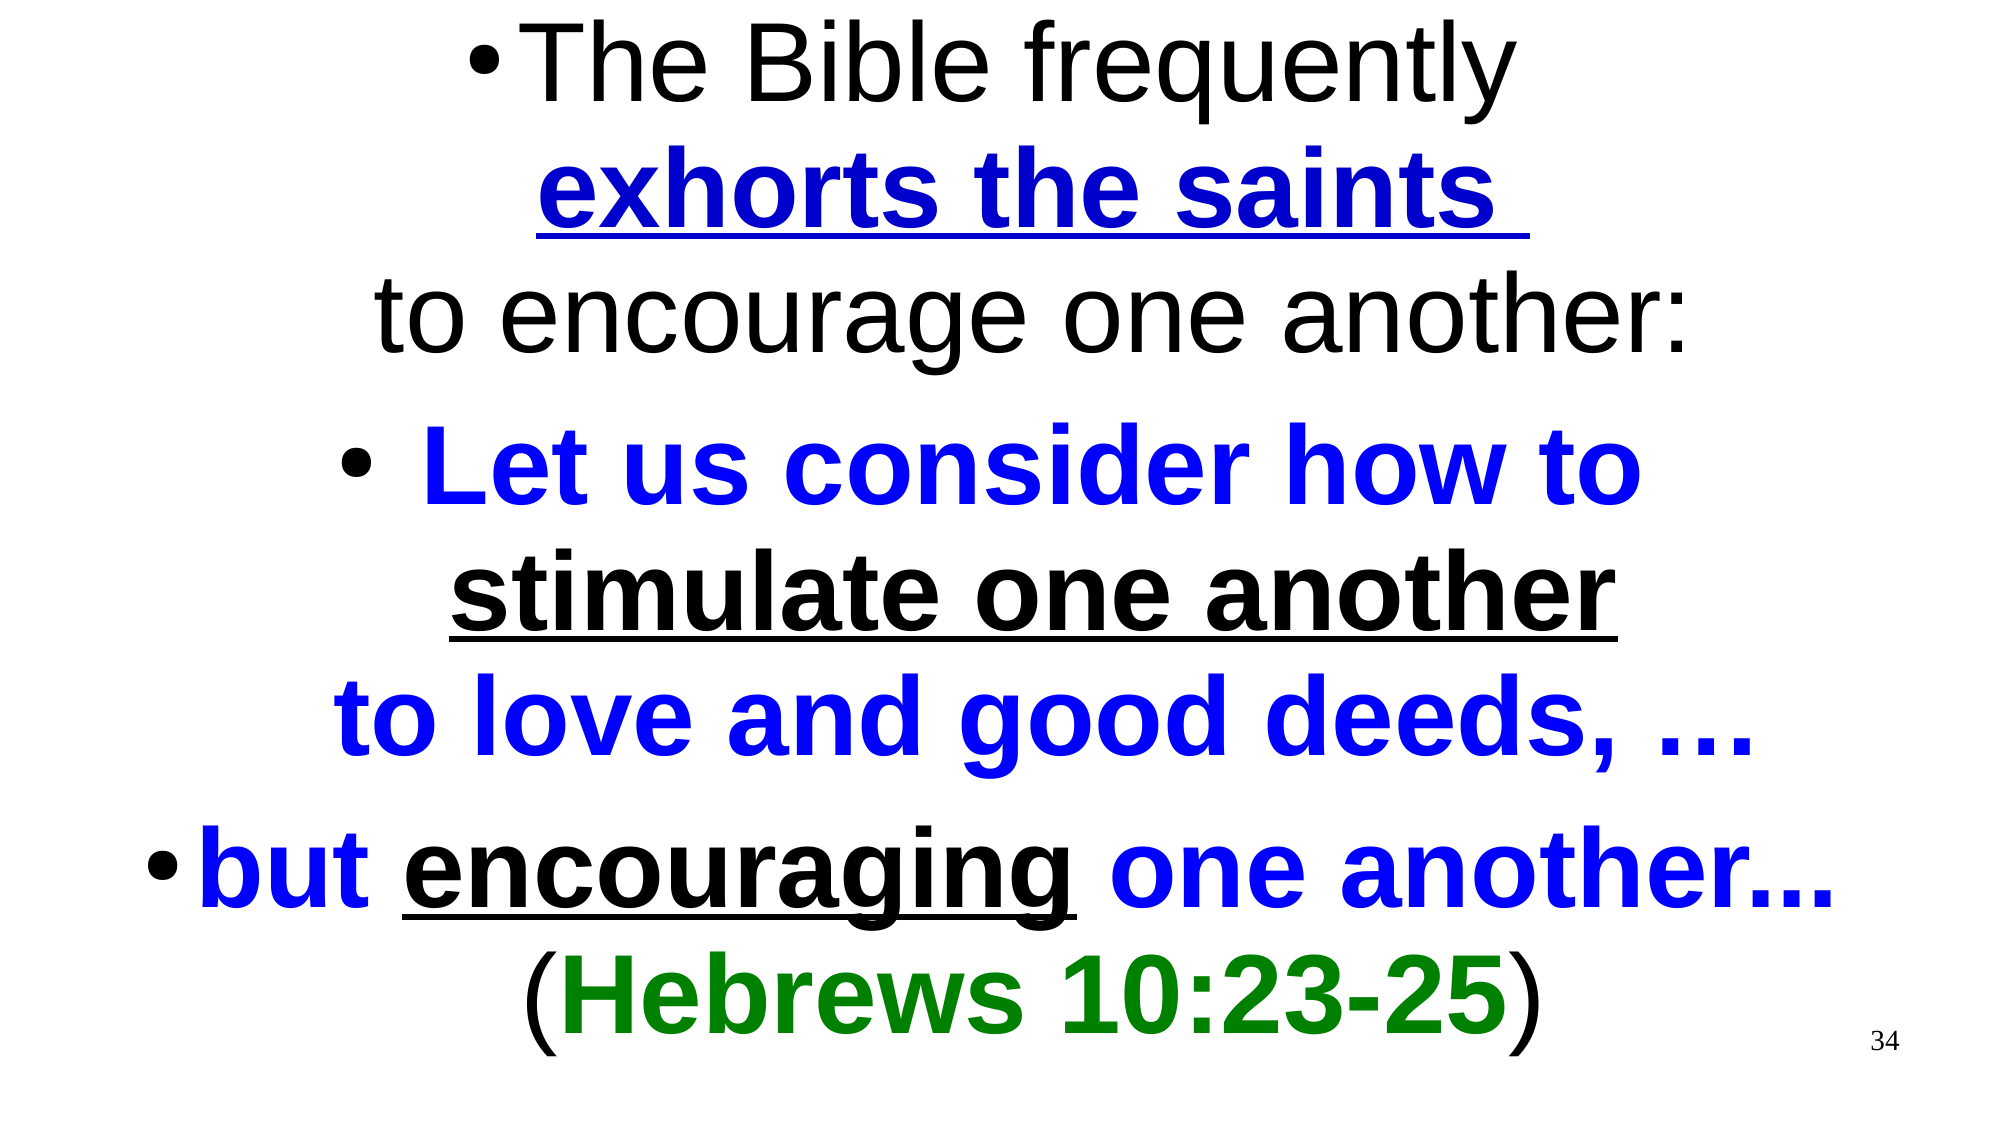

# The Bible frequently exhorts the saints to encourage one another:
 Let us consider how to
stimulate one another
 to love and good deeds, …
but encouraging one another...
(Hebrews 10:23-25)
34